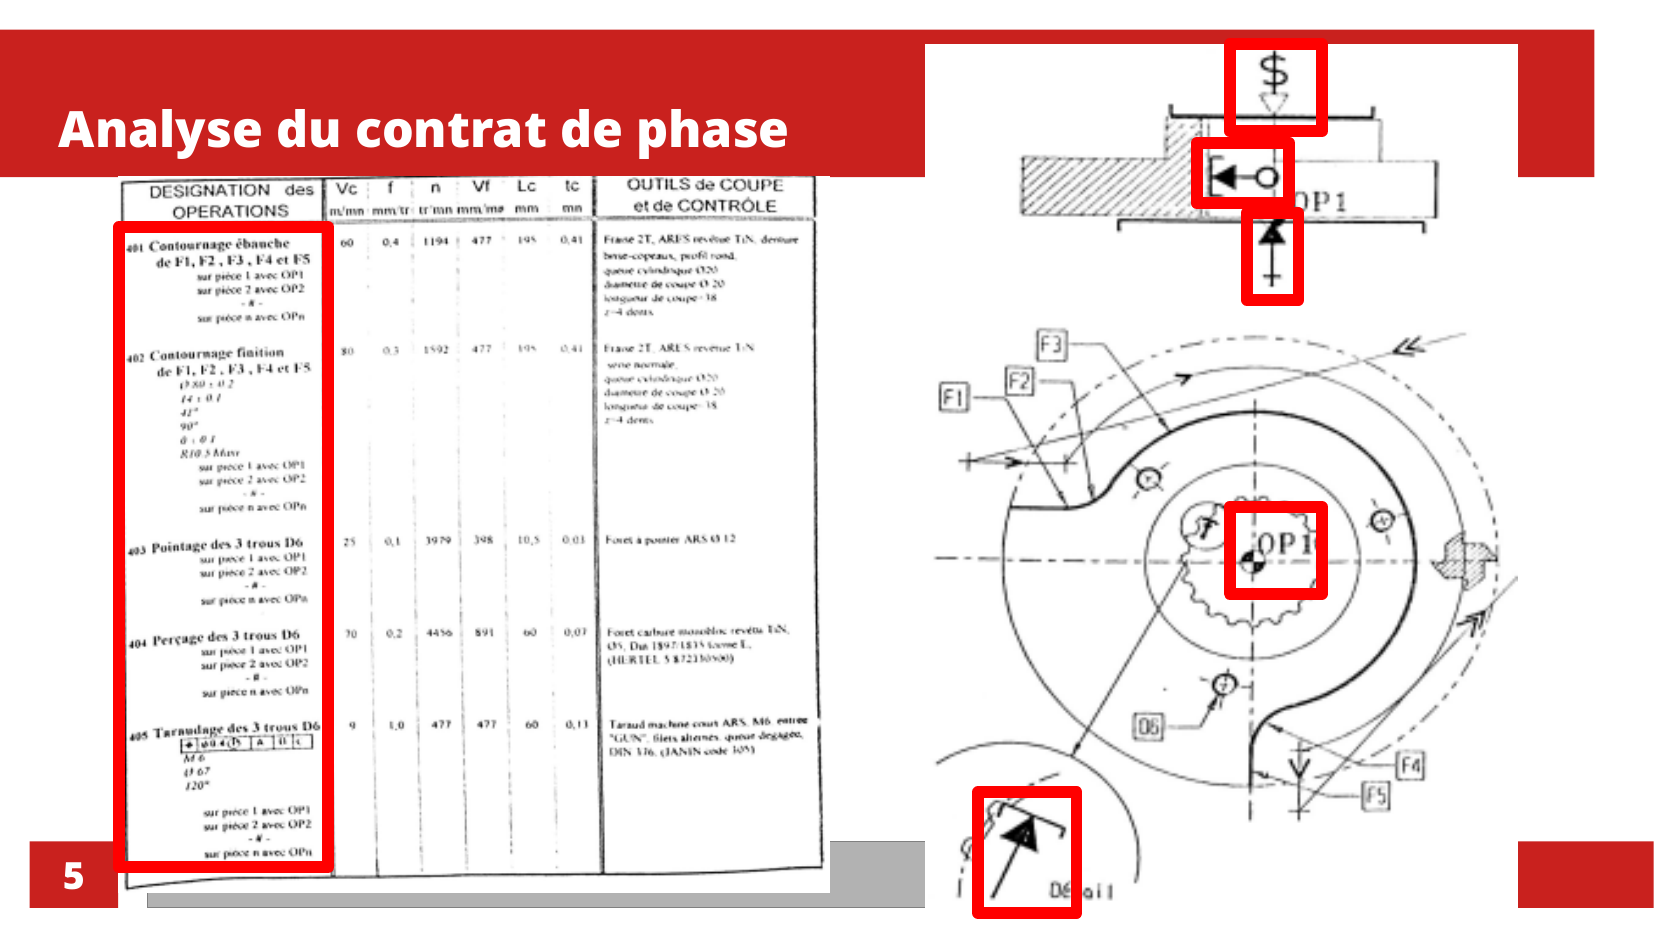

# Analyse du contrat de phase
5